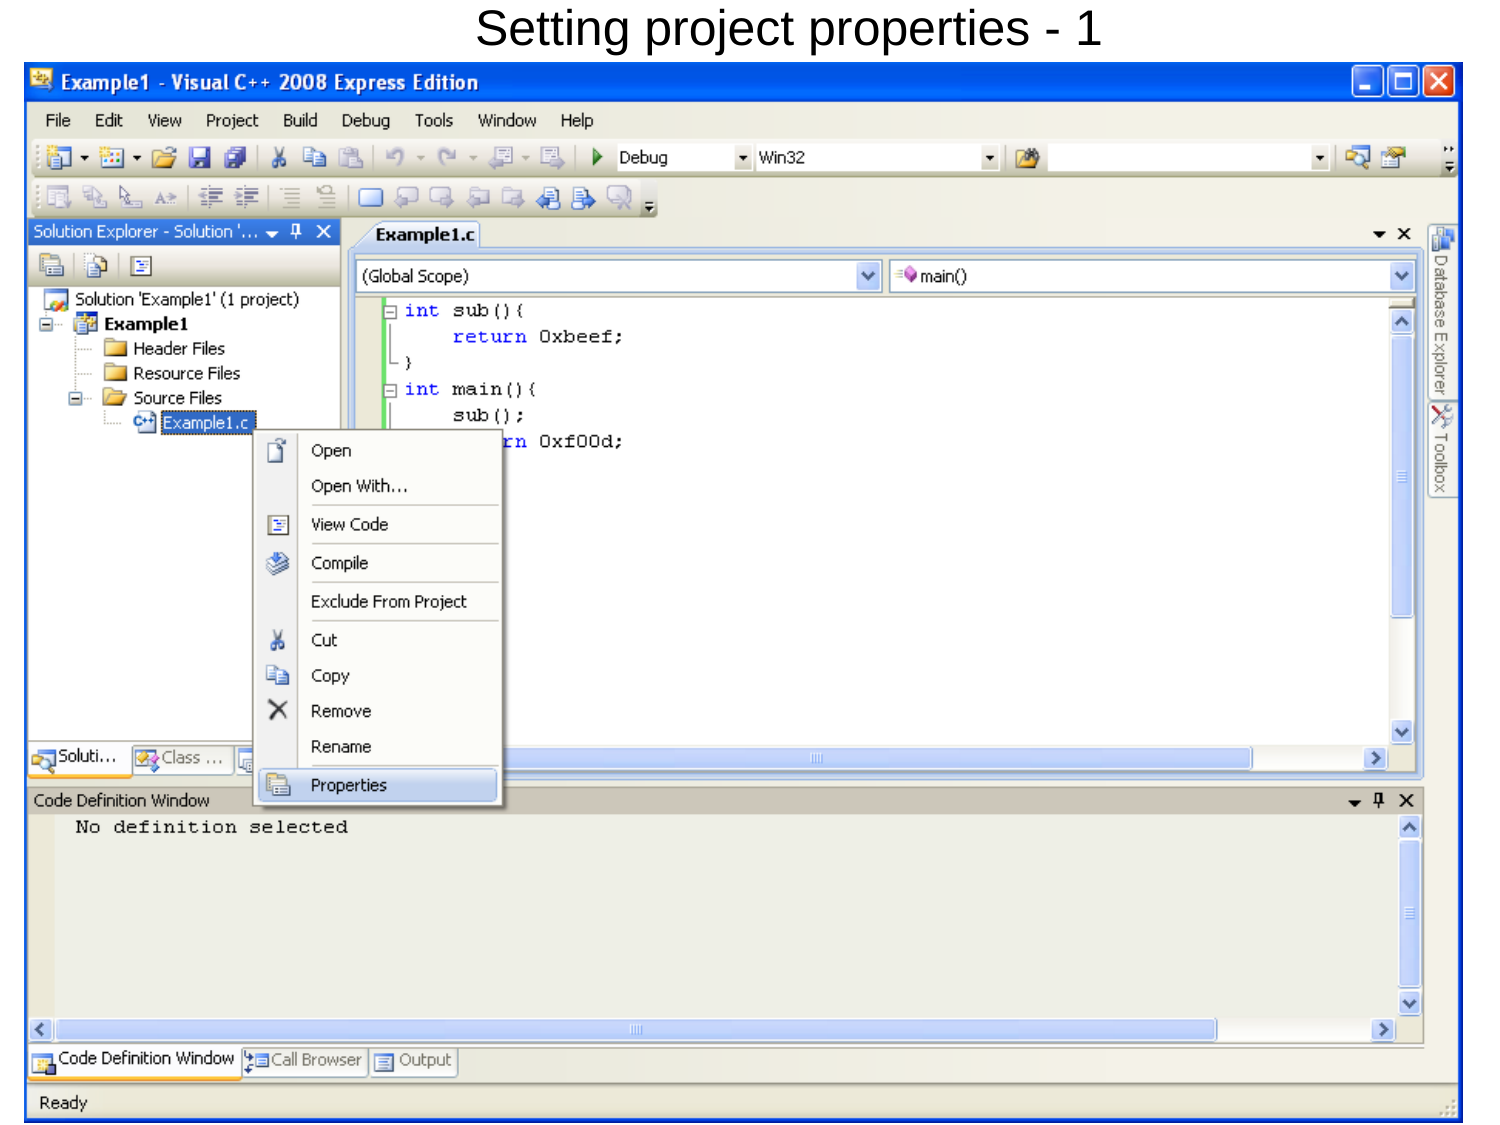

Setting project properties - 1
# Setting project properties